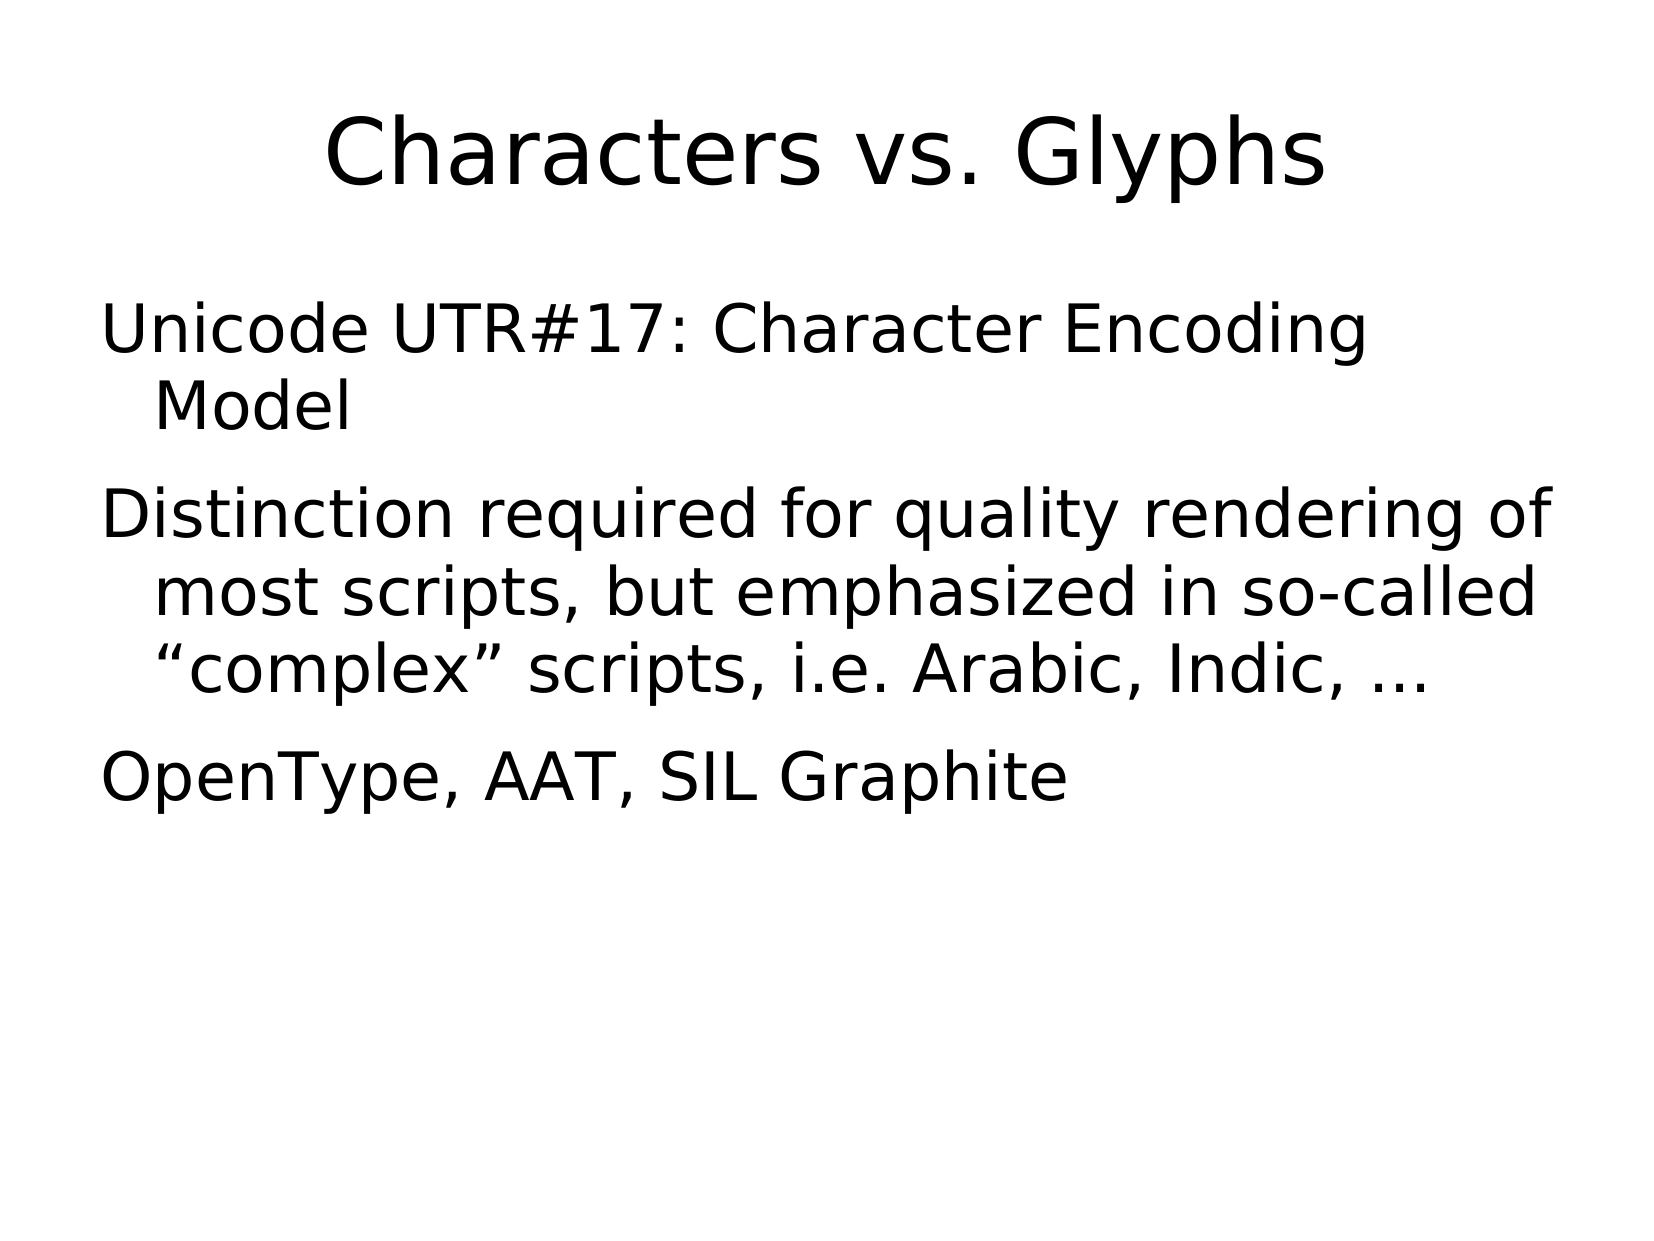

# Characters vs. Glyphs
Unicode UTR#17: Character Encoding Model
Distinction required for quality rendering of most scripts, but emphasized in so-called “complex” scripts, i.e. Arabic, Indic, ...
OpenType, AAT, SIL Graphite